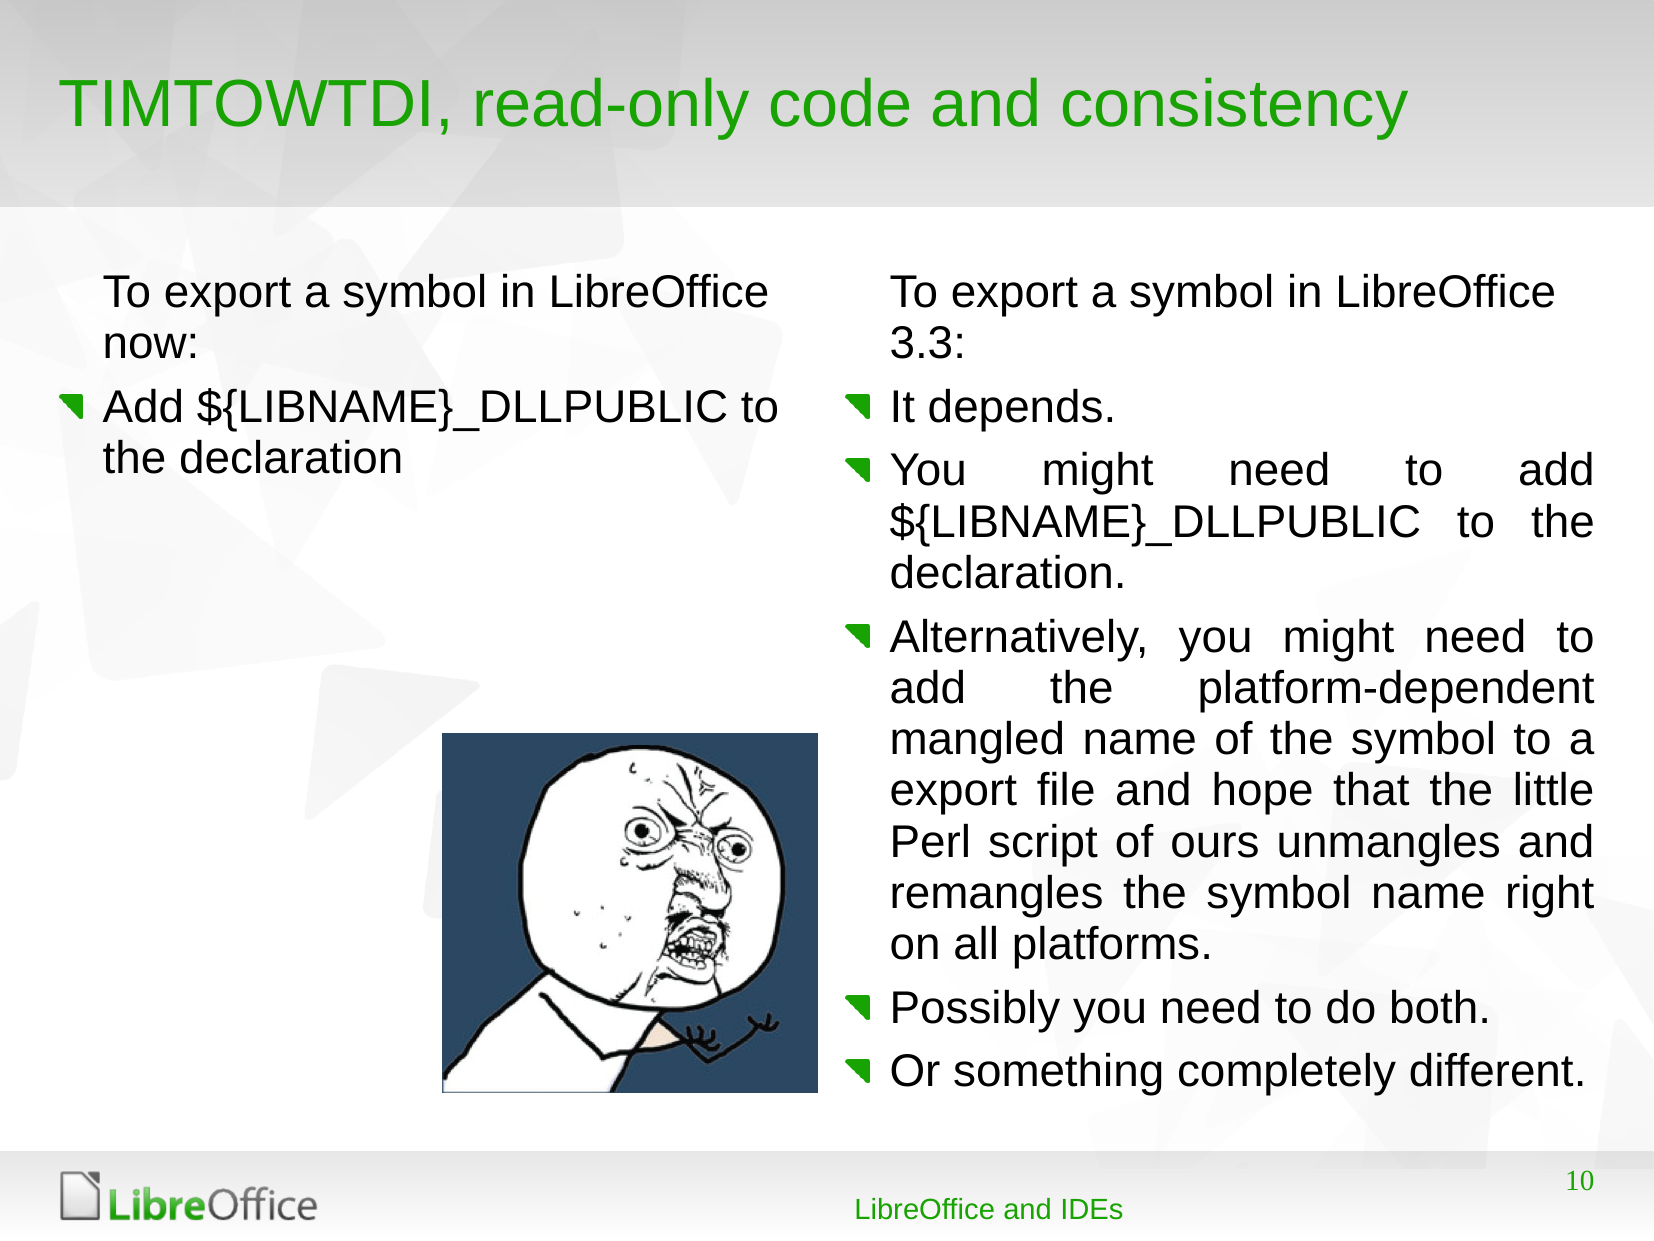

# TIMTOWTDI, read-only code and consistency
To export a symbol in LibreOffice now:
Add ${LIBNAME}_DLLPUBLIC to the declaration
To export a symbol in LibreOffice 3.3:
It depends.
You might need to add
${LIBNAME}_DLLPUBLIC to the declaration.
Alternatively, you might need to add the platform-dependent mangled name of the symbol to a export file and hope that the little Perl script of ours unmangles and remangles the symbol name right on all platforms.
Possibly you need to do both.
Or something completely different.
10
liberating productivity